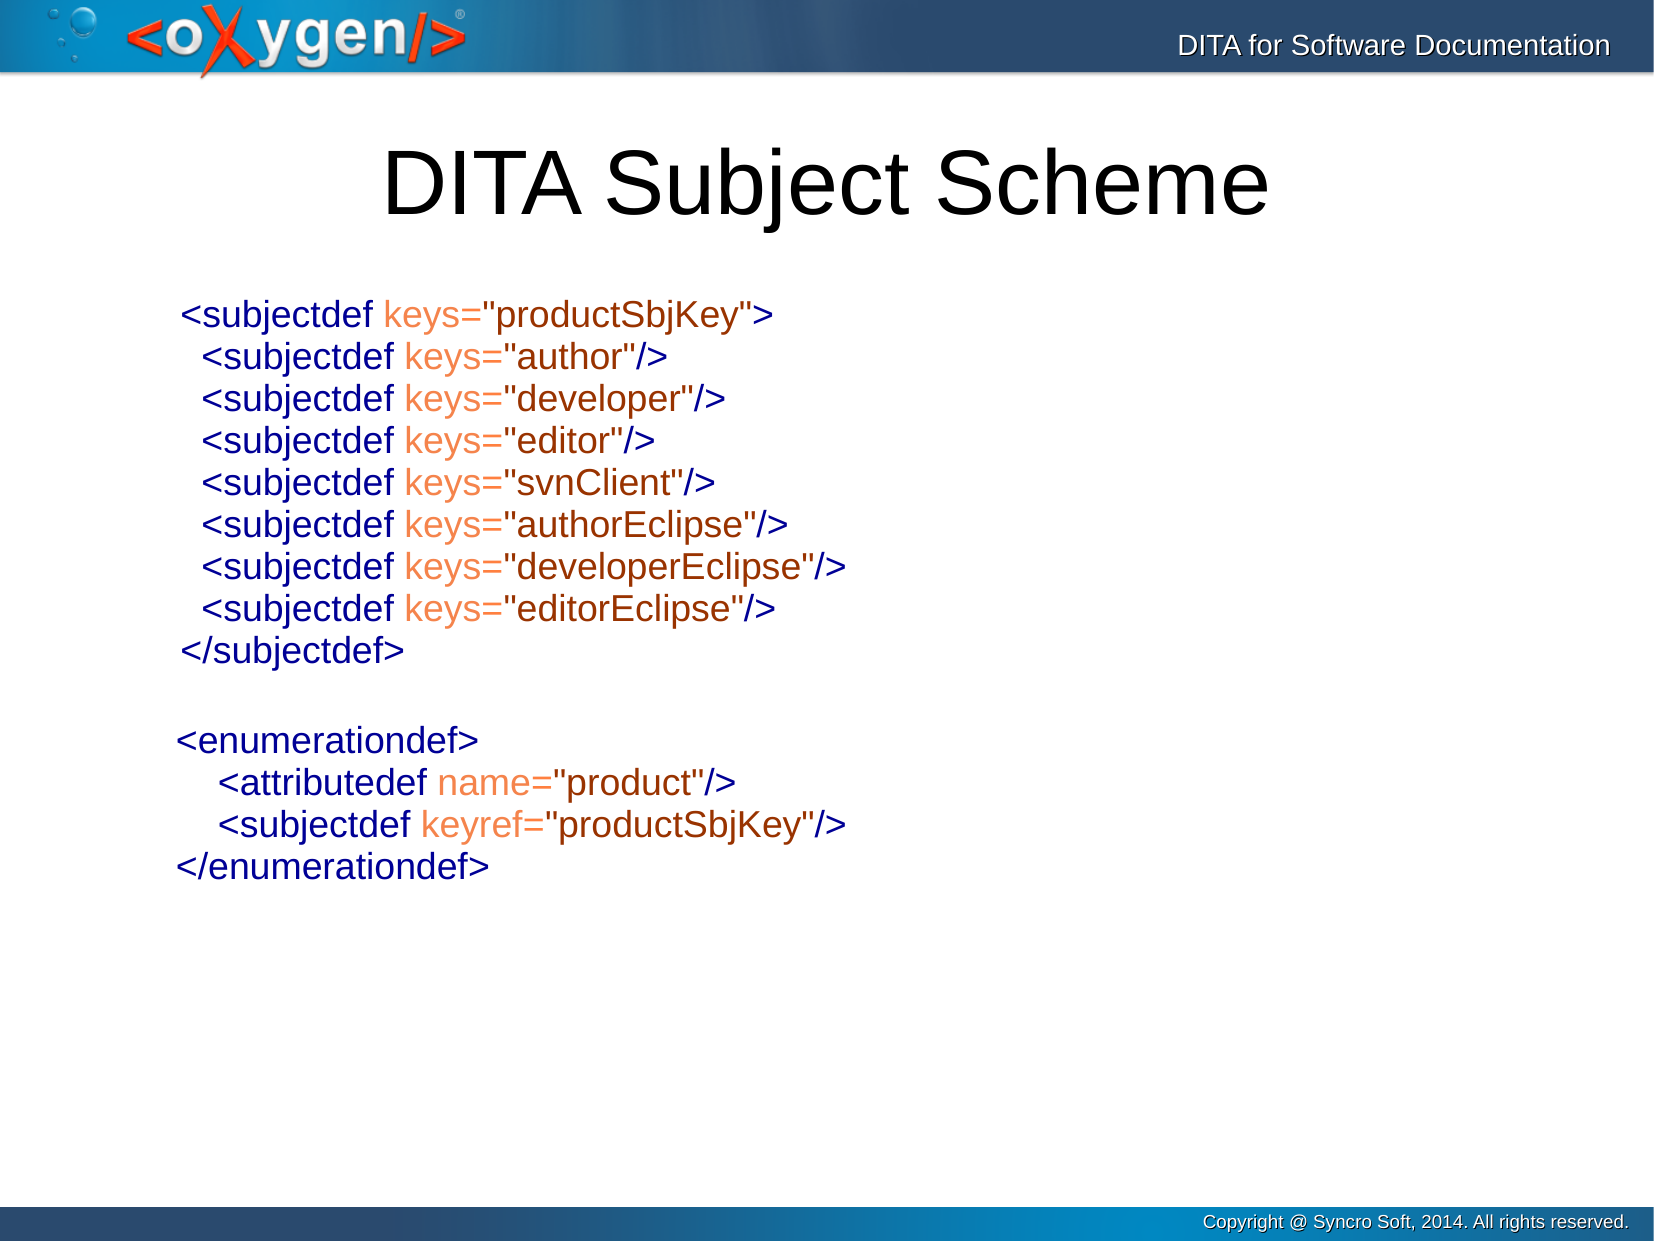

# DITA Subject Scheme
 <subjectdef keys="productSbjKey">
 <subjectdef keys="author"/>
 <subjectdef keys="developer"/>
 <subjectdef keys="editor"/>
 <subjectdef keys="svnClient"/>
 <subjectdef keys="authorEclipse"/>
 <subjectdef keys="developerEclipse"/>
 <subjectdef keys="editorEclipse"/>
 </subjectdef>
<enumerationdef>
 <attributedef name="product"/>
 <subjectdef keyref="productSbjKey"/>
</enumerationdef>